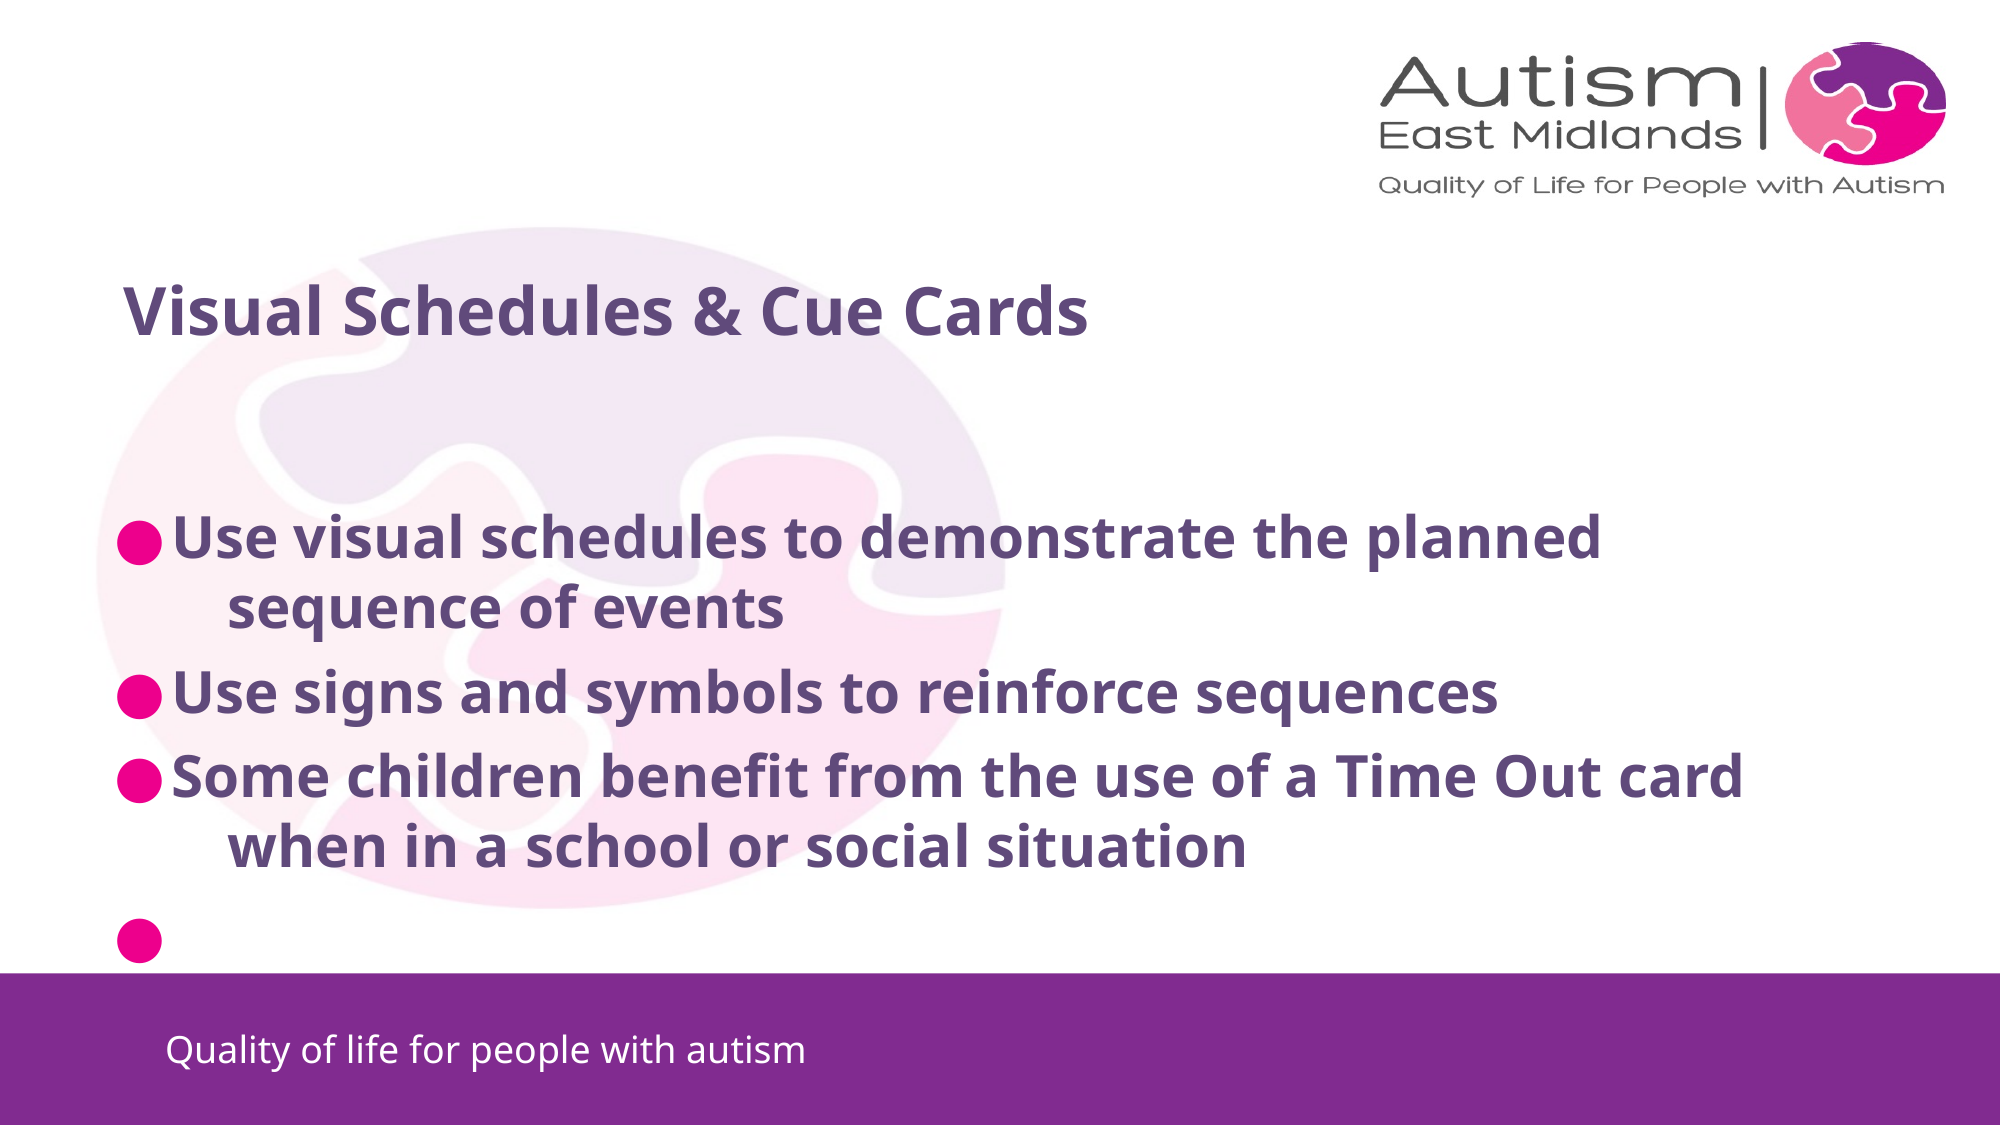

# Visual Schedules & Cue Cards
Use visual schedules to demonstrate the planned sequence of events
Use signs and symbols to reinforce sequences
Some children benefit from the use of a Time Out card when in a school or social situation